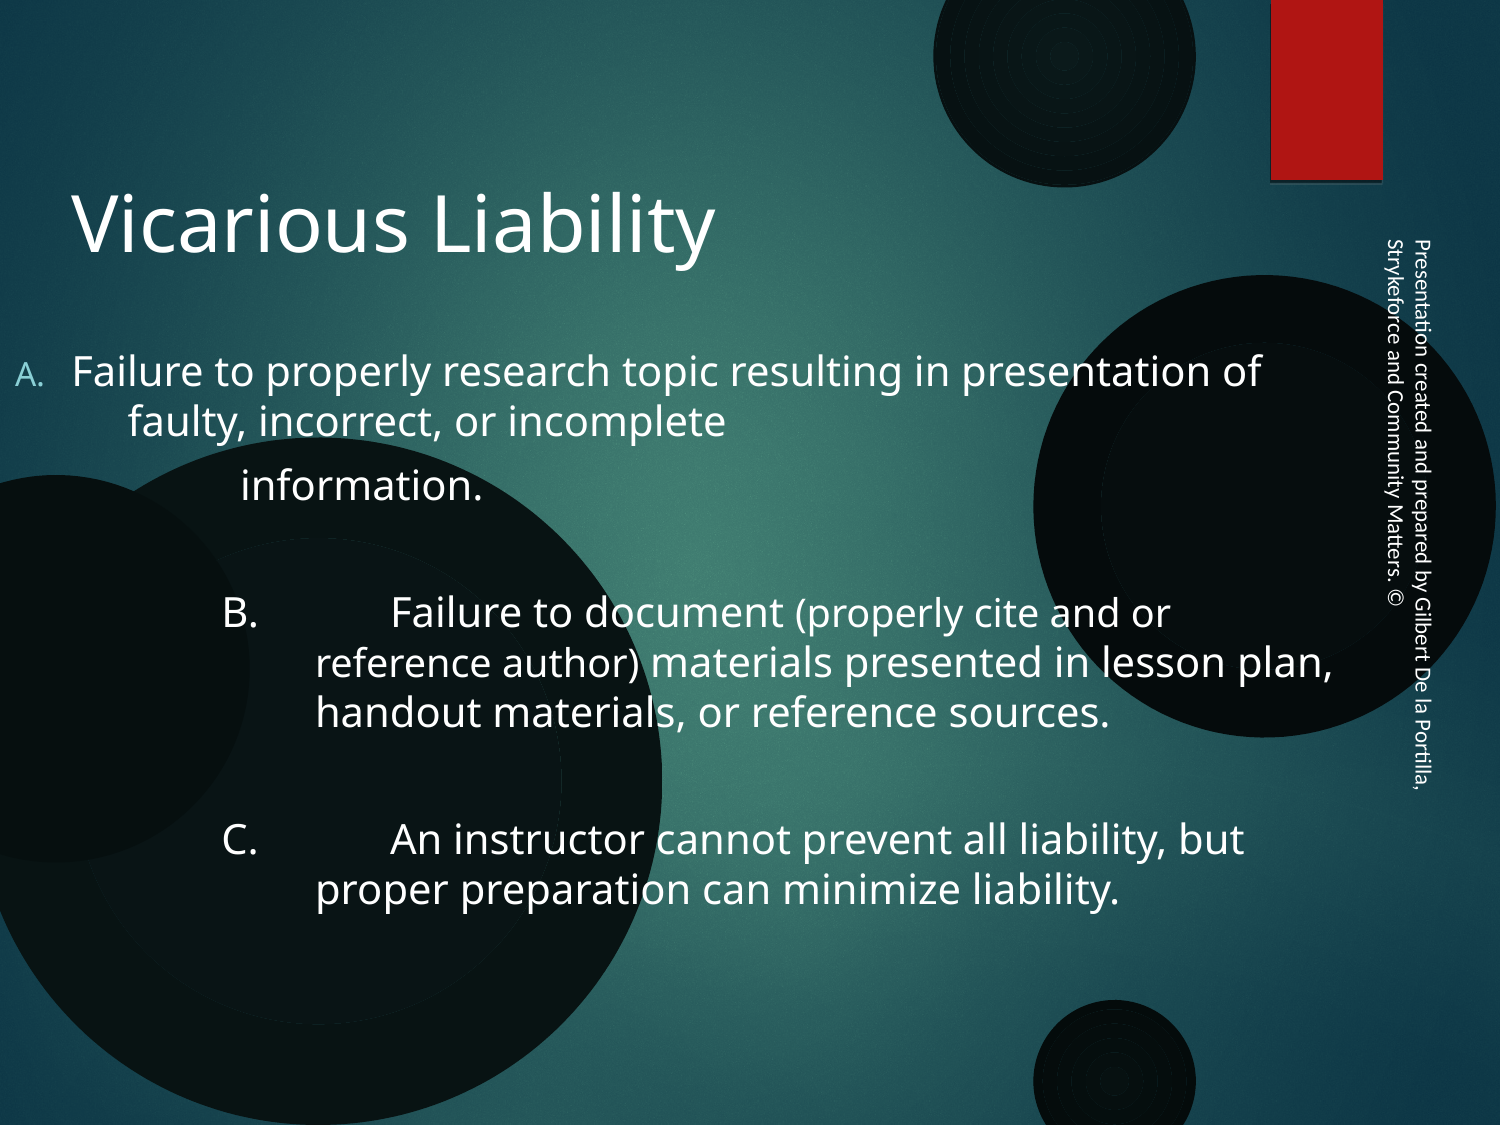

# Vicarious Liability
Failure to properly research topic resulting in presentation of faulty, incorrect, or incomplete
information.
B.	Failure to document (properly cite and or reference author) materials presented in lesson plan, handout materials, or reference sources.
C.	An instructor cannot prevent all liability, but proper preparation can minimize liability.
Presentation created and prepared by Gilbert De la Portilla, Strykeforce and Community Matters. ©